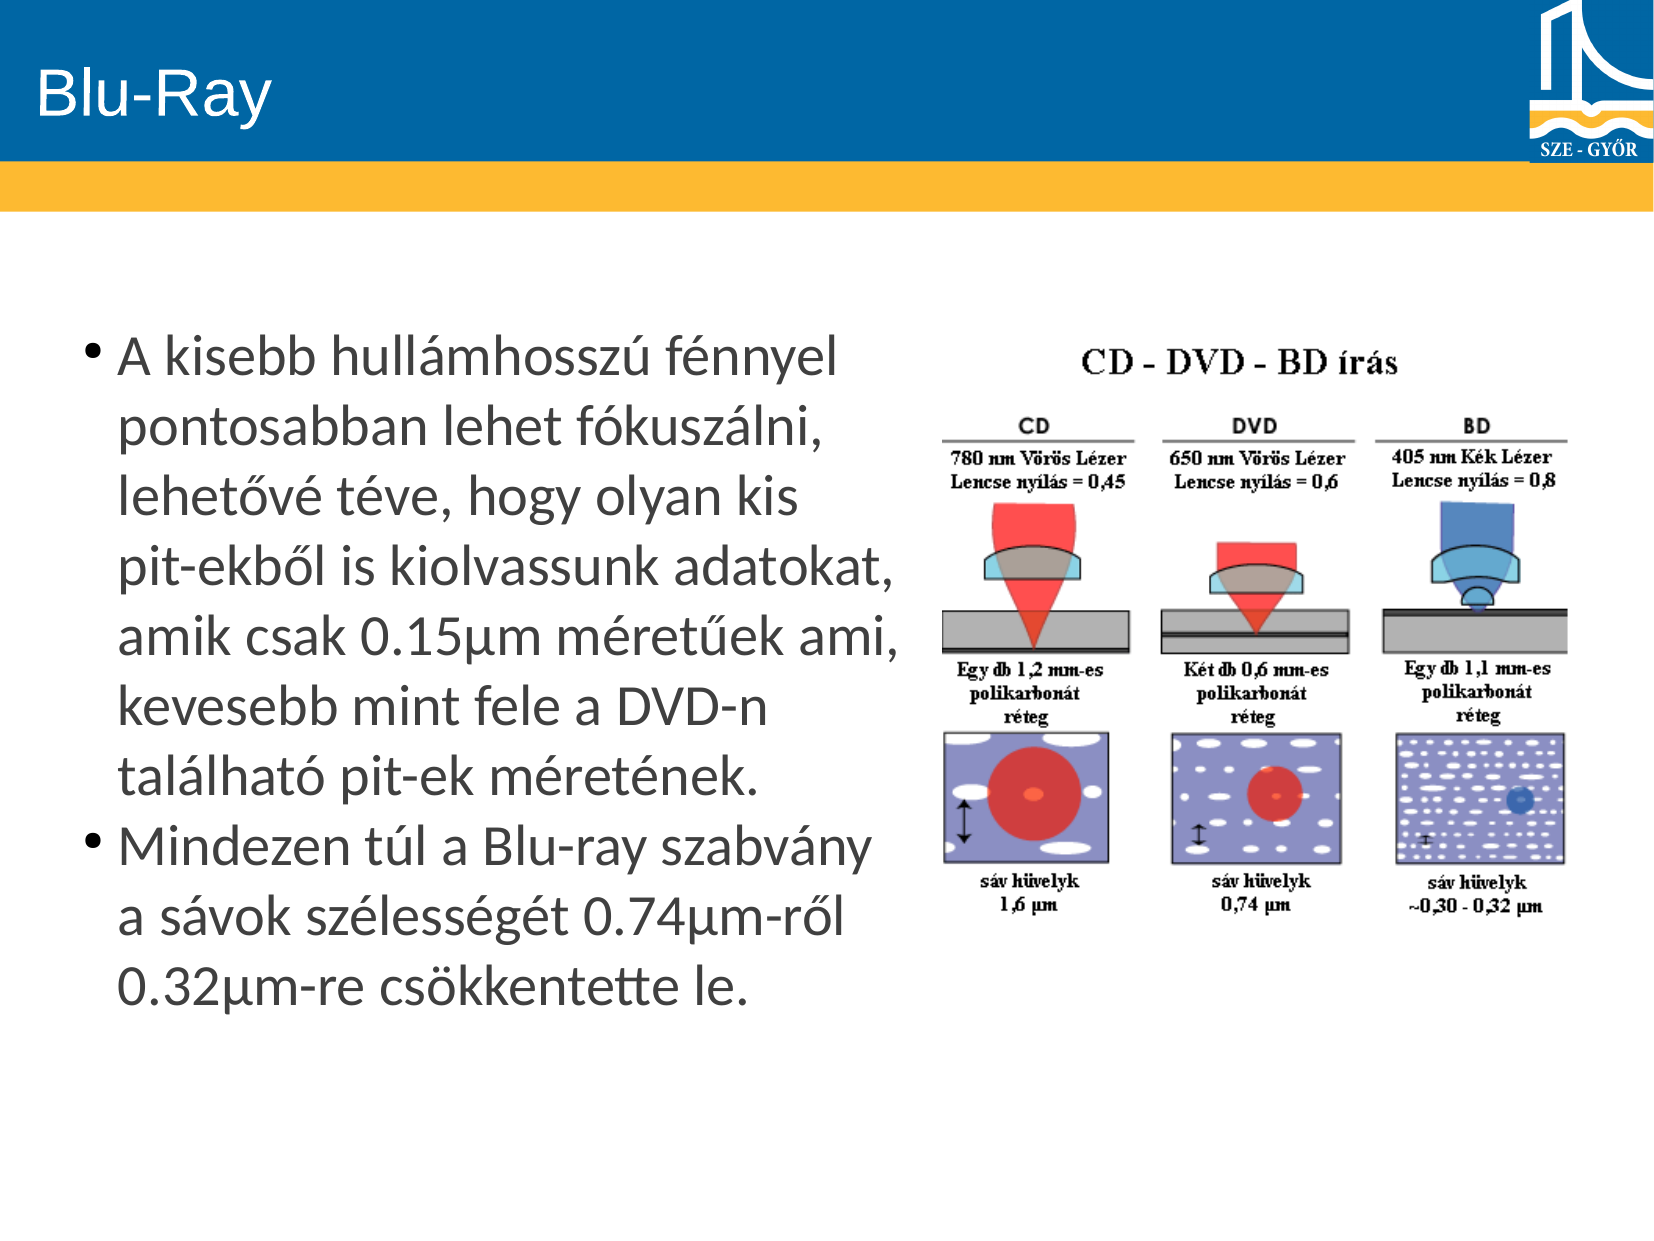

Blu-Ray
A kisebb hullámhosszú fénnyel pontosabban lehet fókuszálni, lehetővé téve, hogy olyan kis
pit-ekből is kiolvassunk adatokat, amik csak 0.15μm méretűek ami, kevesebb mint fele a DVD-n található pit-ek méretének.
Mindezen túl a Blu-ray szabvány
a sávok szélességét 0.74μm-ről 0.32μm-re csökkentette le.